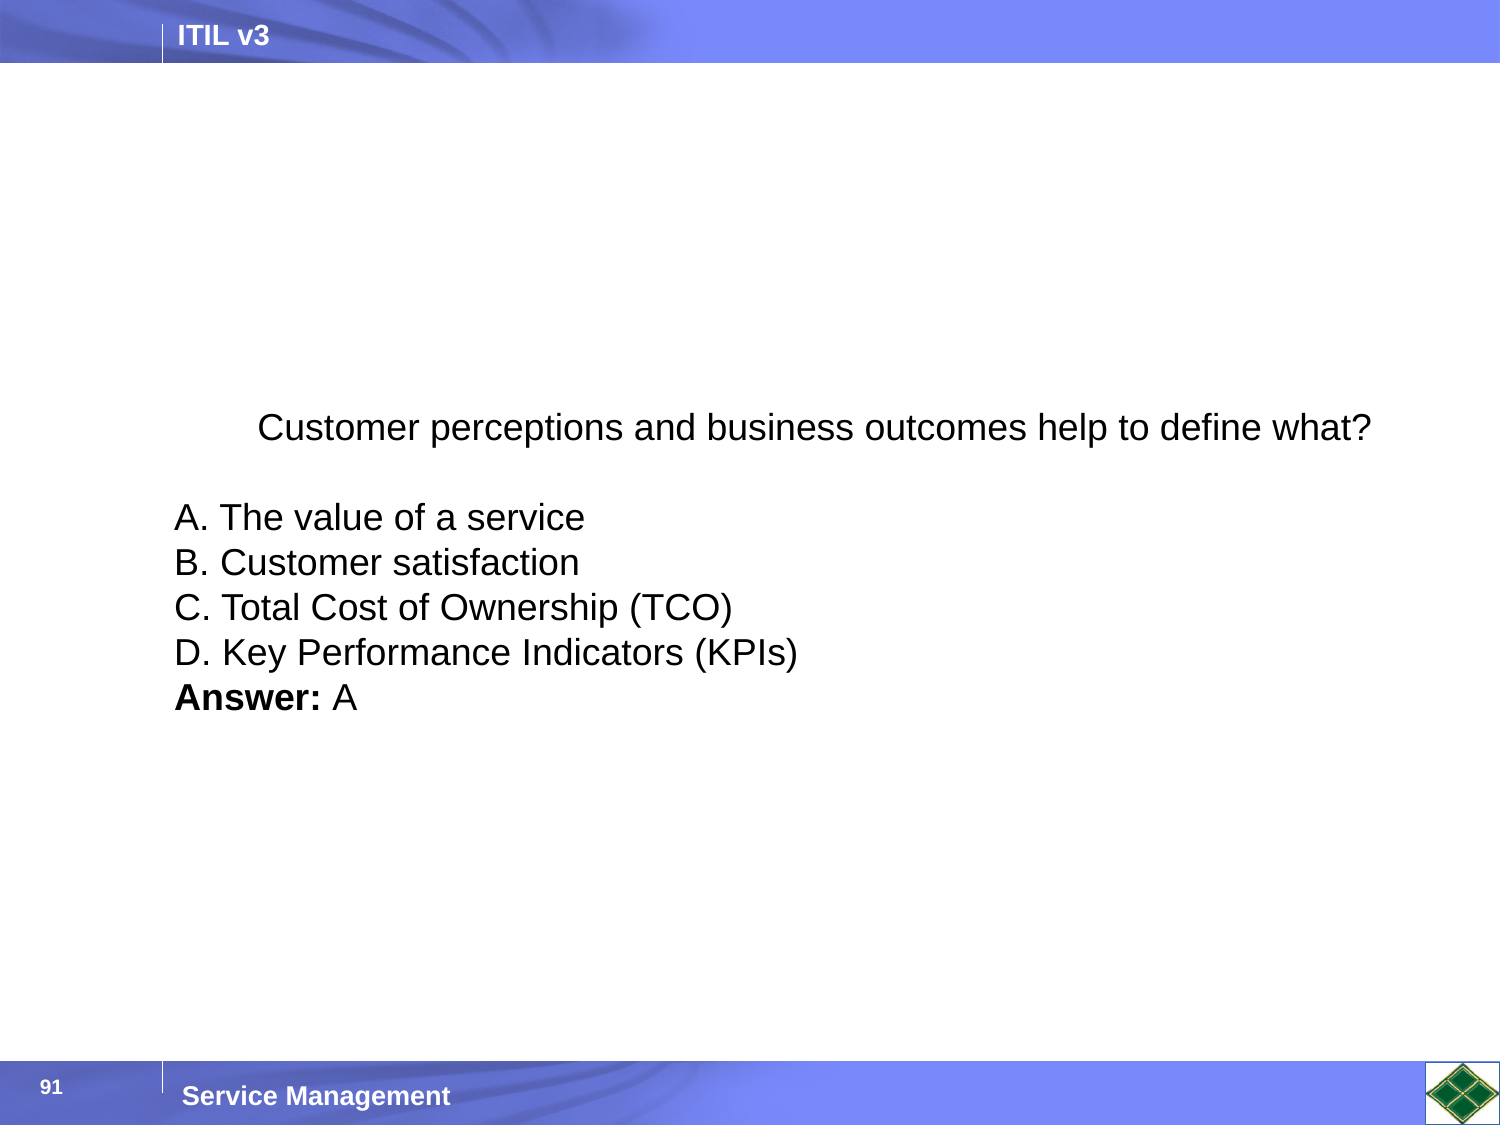

178. Customer perceptions and business outcomes help to define what?
A. The value of a service
B. Customer satisfaction
C. Total Cost of Ownership (TCO)
D. Key Performance Indicators (KPIs)
Answer: A